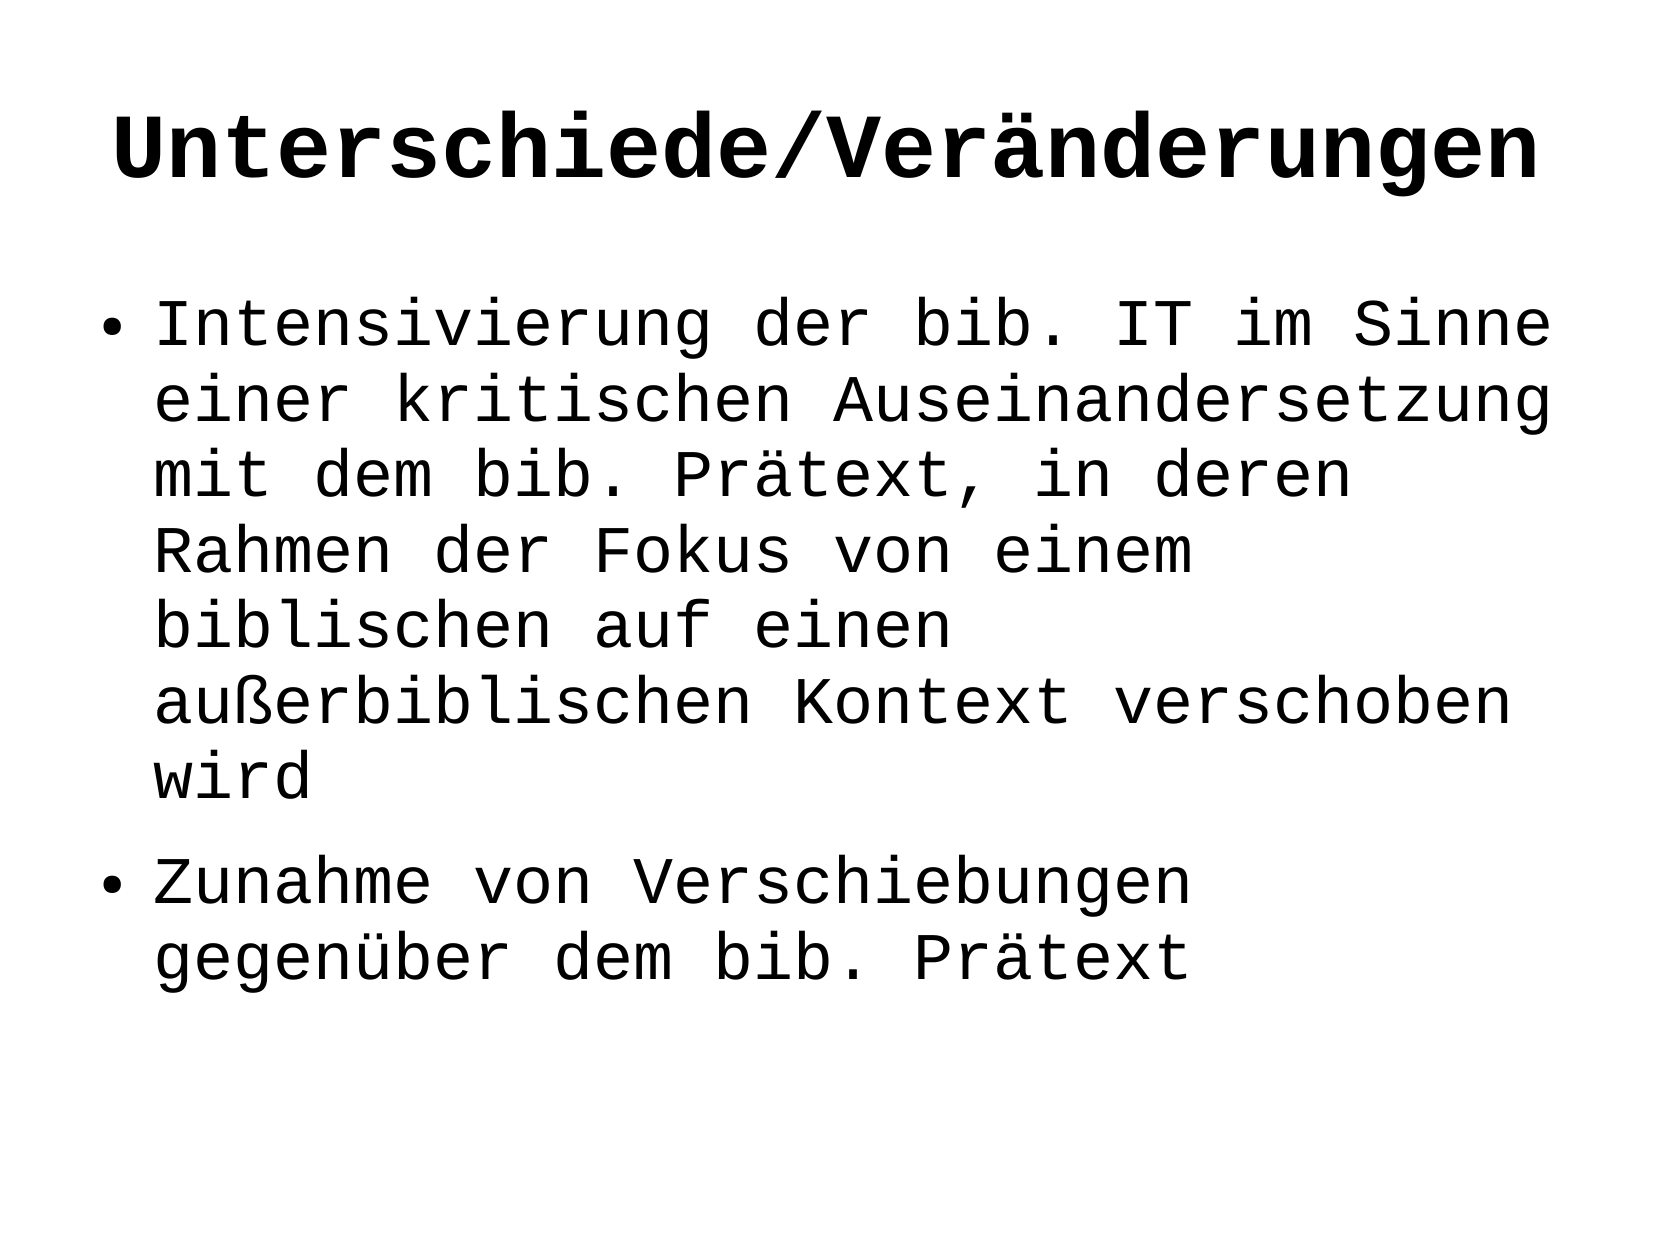

# Unterschiede/Veränderungen
Intensivierung der bib. IT im Sinne einer kritischen Auseinandersetzung mit dem bib. Prätext, in deren Rahmen der Fokus von einem biblischen auf einen außerbiblischen Kontext verschoben wird
Zunahme von Verschiebungen gegenüber dem bib. Prätext